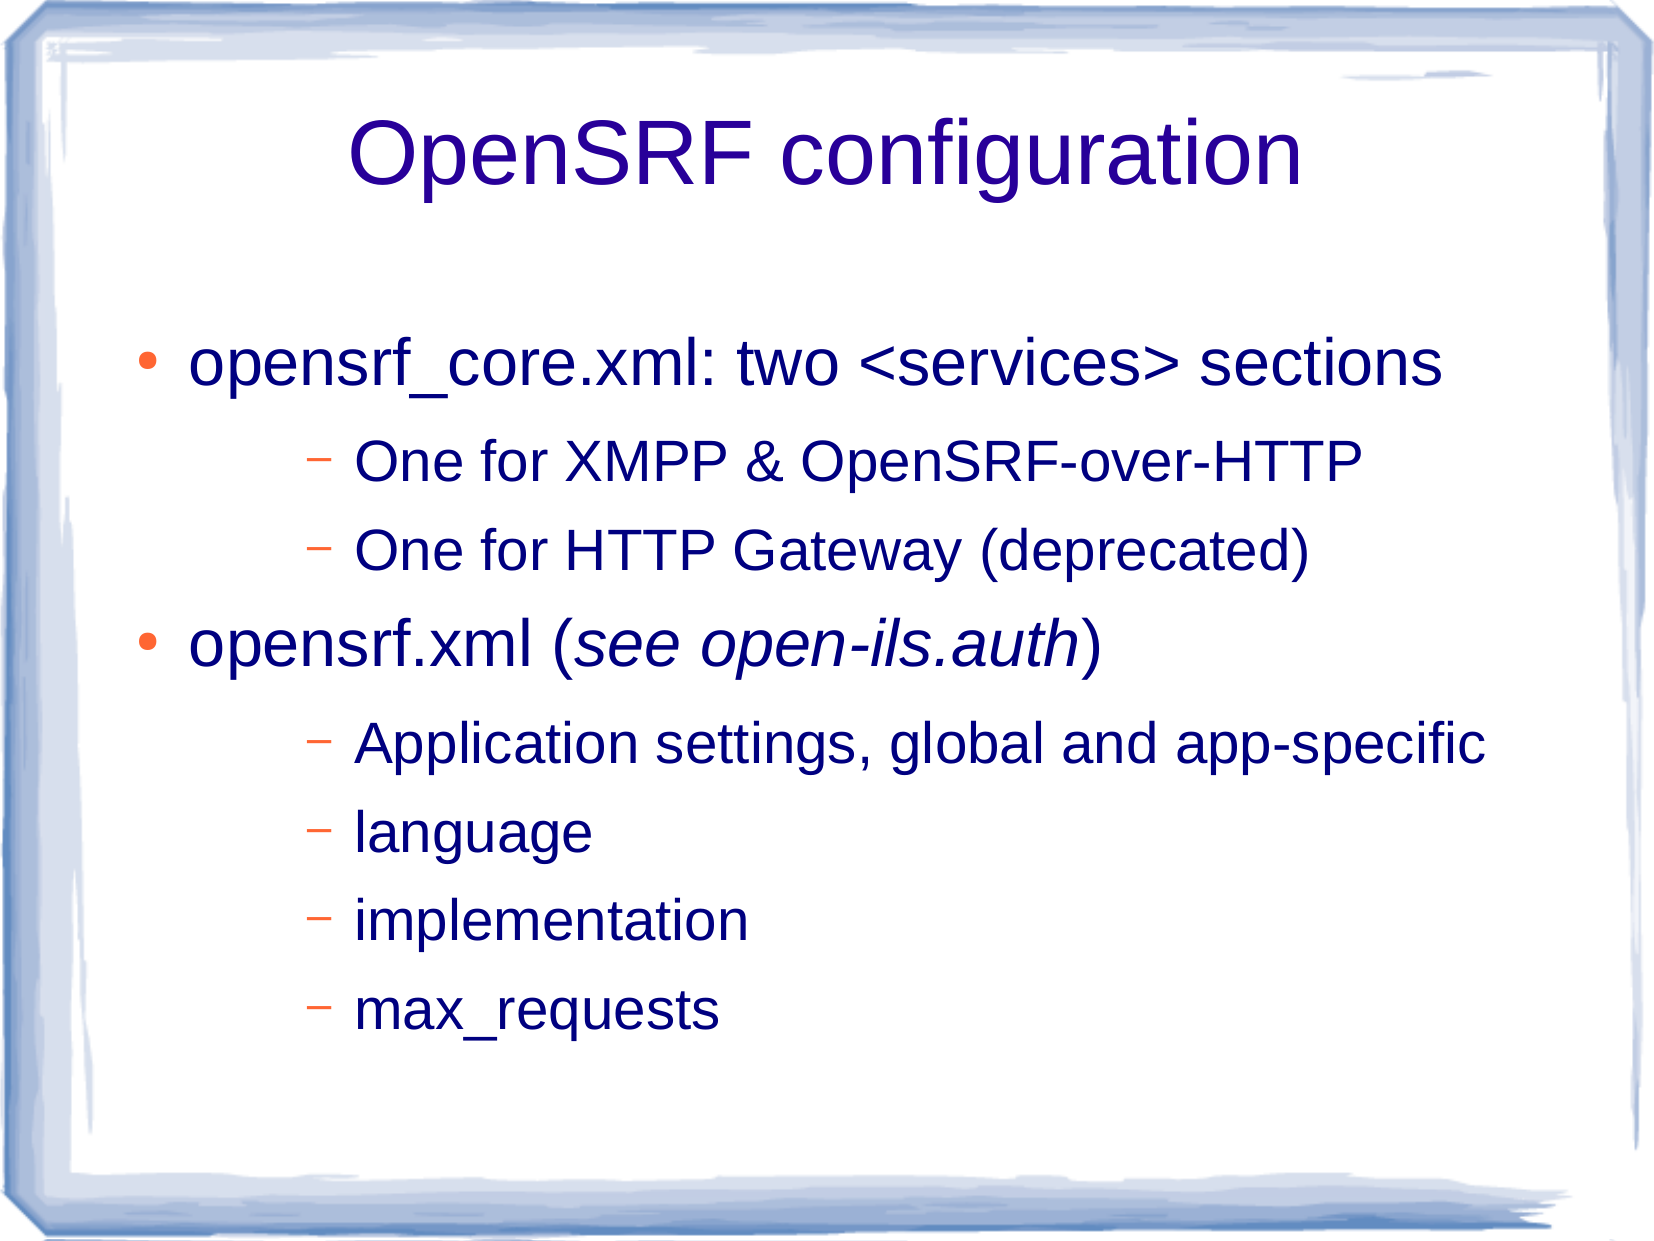

# OpenSRF configuration
opensrf_core.xml: two <services> sections
One for XMPP & OpenSRF-over-HTTP
One for HTTP Gateway (deprecated)
opensrf.xml (see open-ils.auth)
Application settings, global and app-specific
language
implementation
max_requests